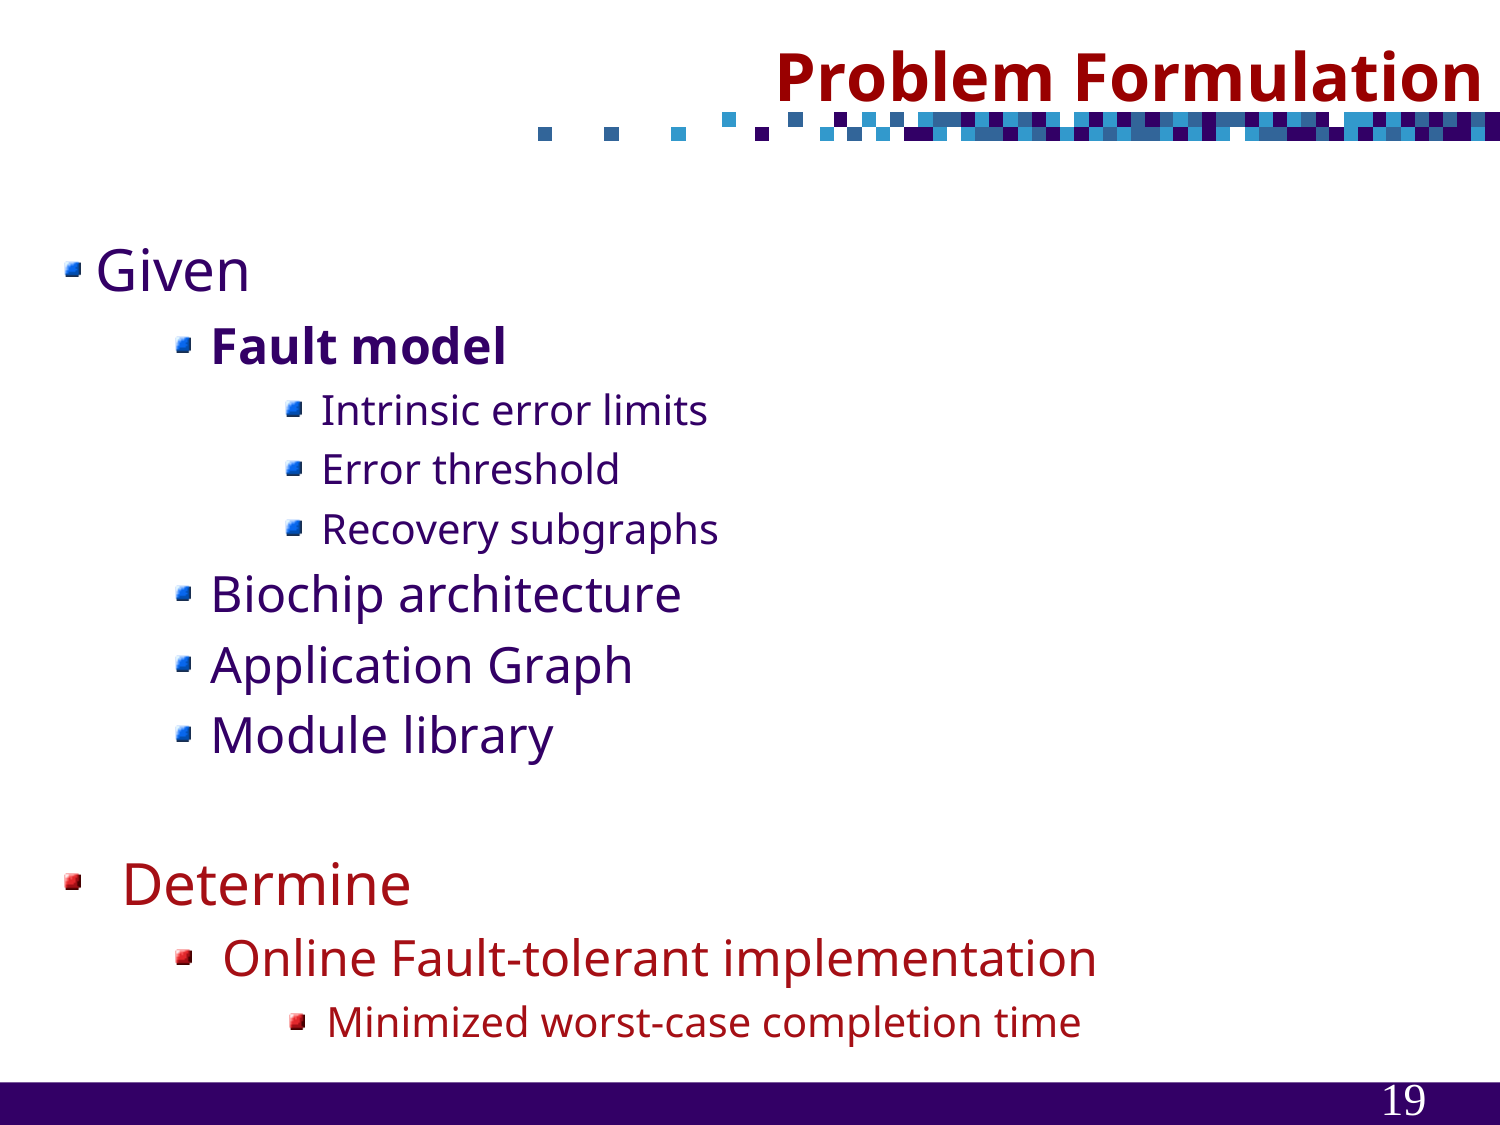

# Problem Formulation
 Given
Fault model
Intrinsic error limits
Error threshold
Recovery subgraphs
Biochip architecture
Application Graph
Module library
Determine
Online Fault-tolerant implementation
Minimized worst-case completion time